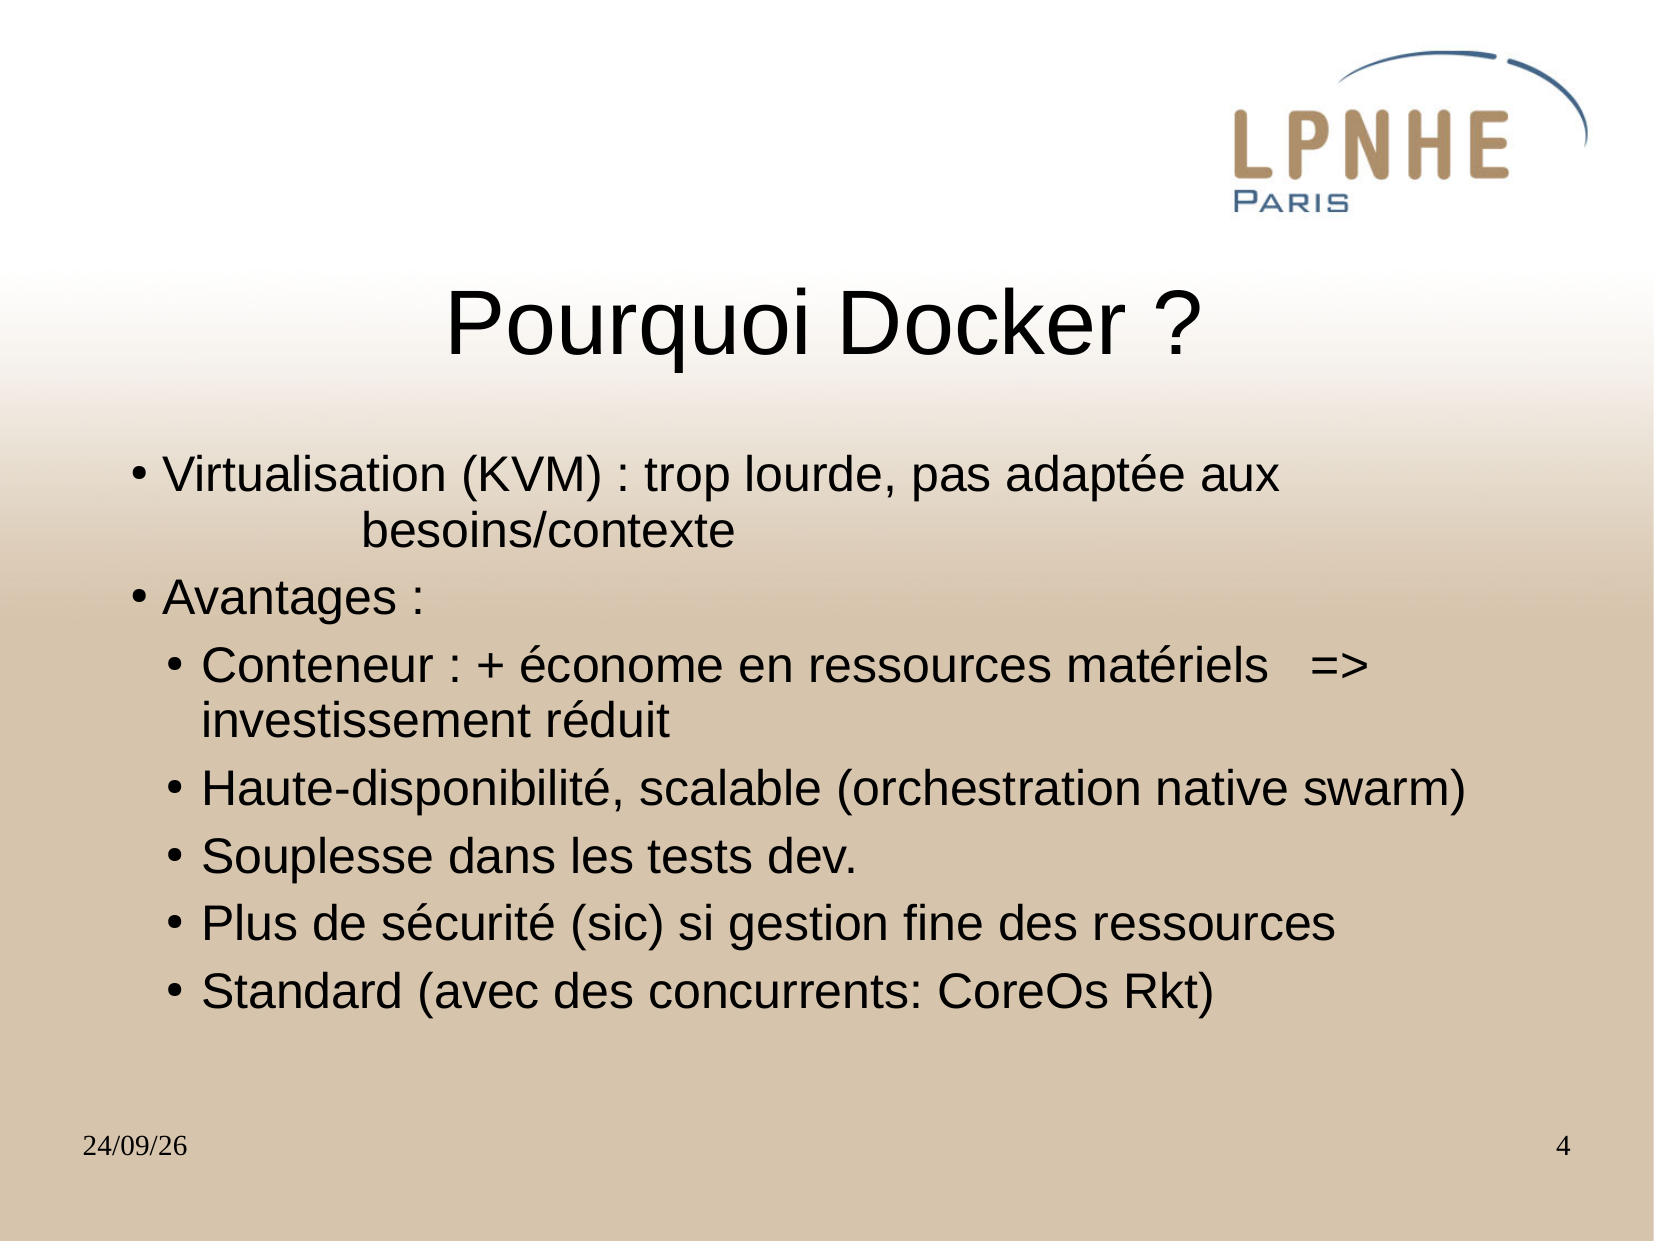

# Pourquoi Docker ?
 Virtualisation (KVM) : trop lourde, pas adaptée aux 			 		 besoins/contexte
 Avantages :
Conteneur : + économe en ressources matériels => investissement réduit
Haute-disponibilité, scalable (orchestration native swarm)
Souplesse dans les tests dev.
Plus de sécurité (sic) si gestion fine des ressources
Standard (avec des concurrents: CoreOs Rkt)
4